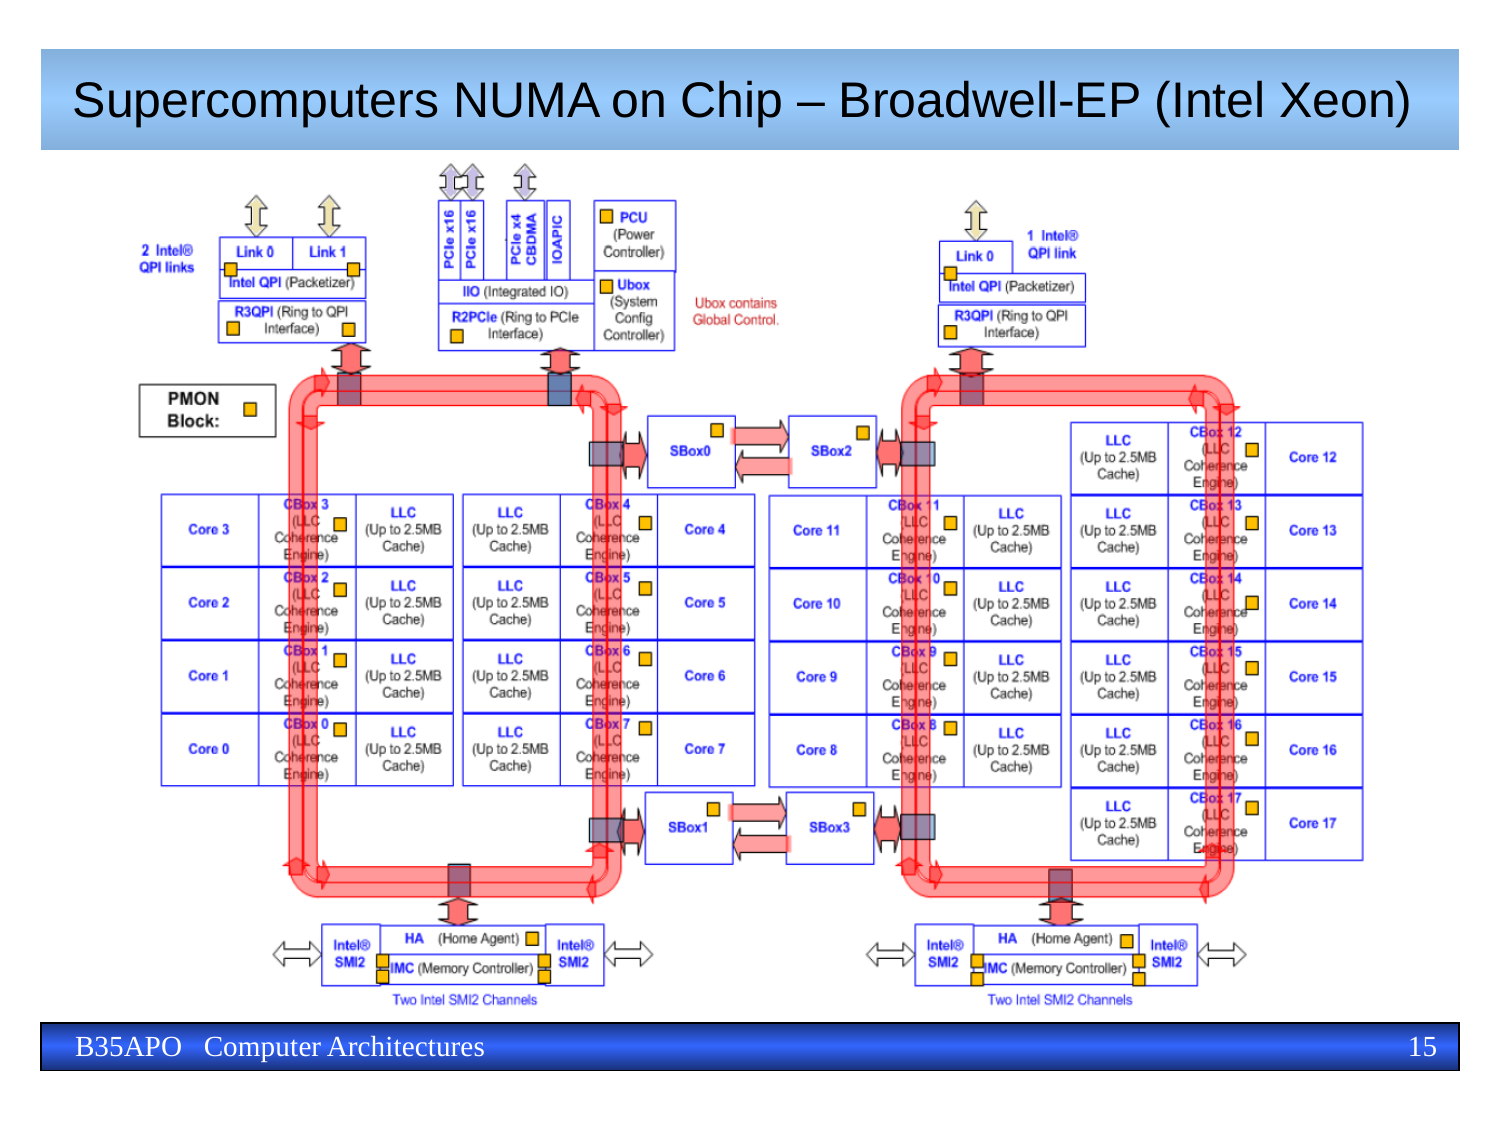

# Supercomputers NUMA on Chip – Broadwell-EP (Intel Xeon)
B35APO Computer Architectures
15